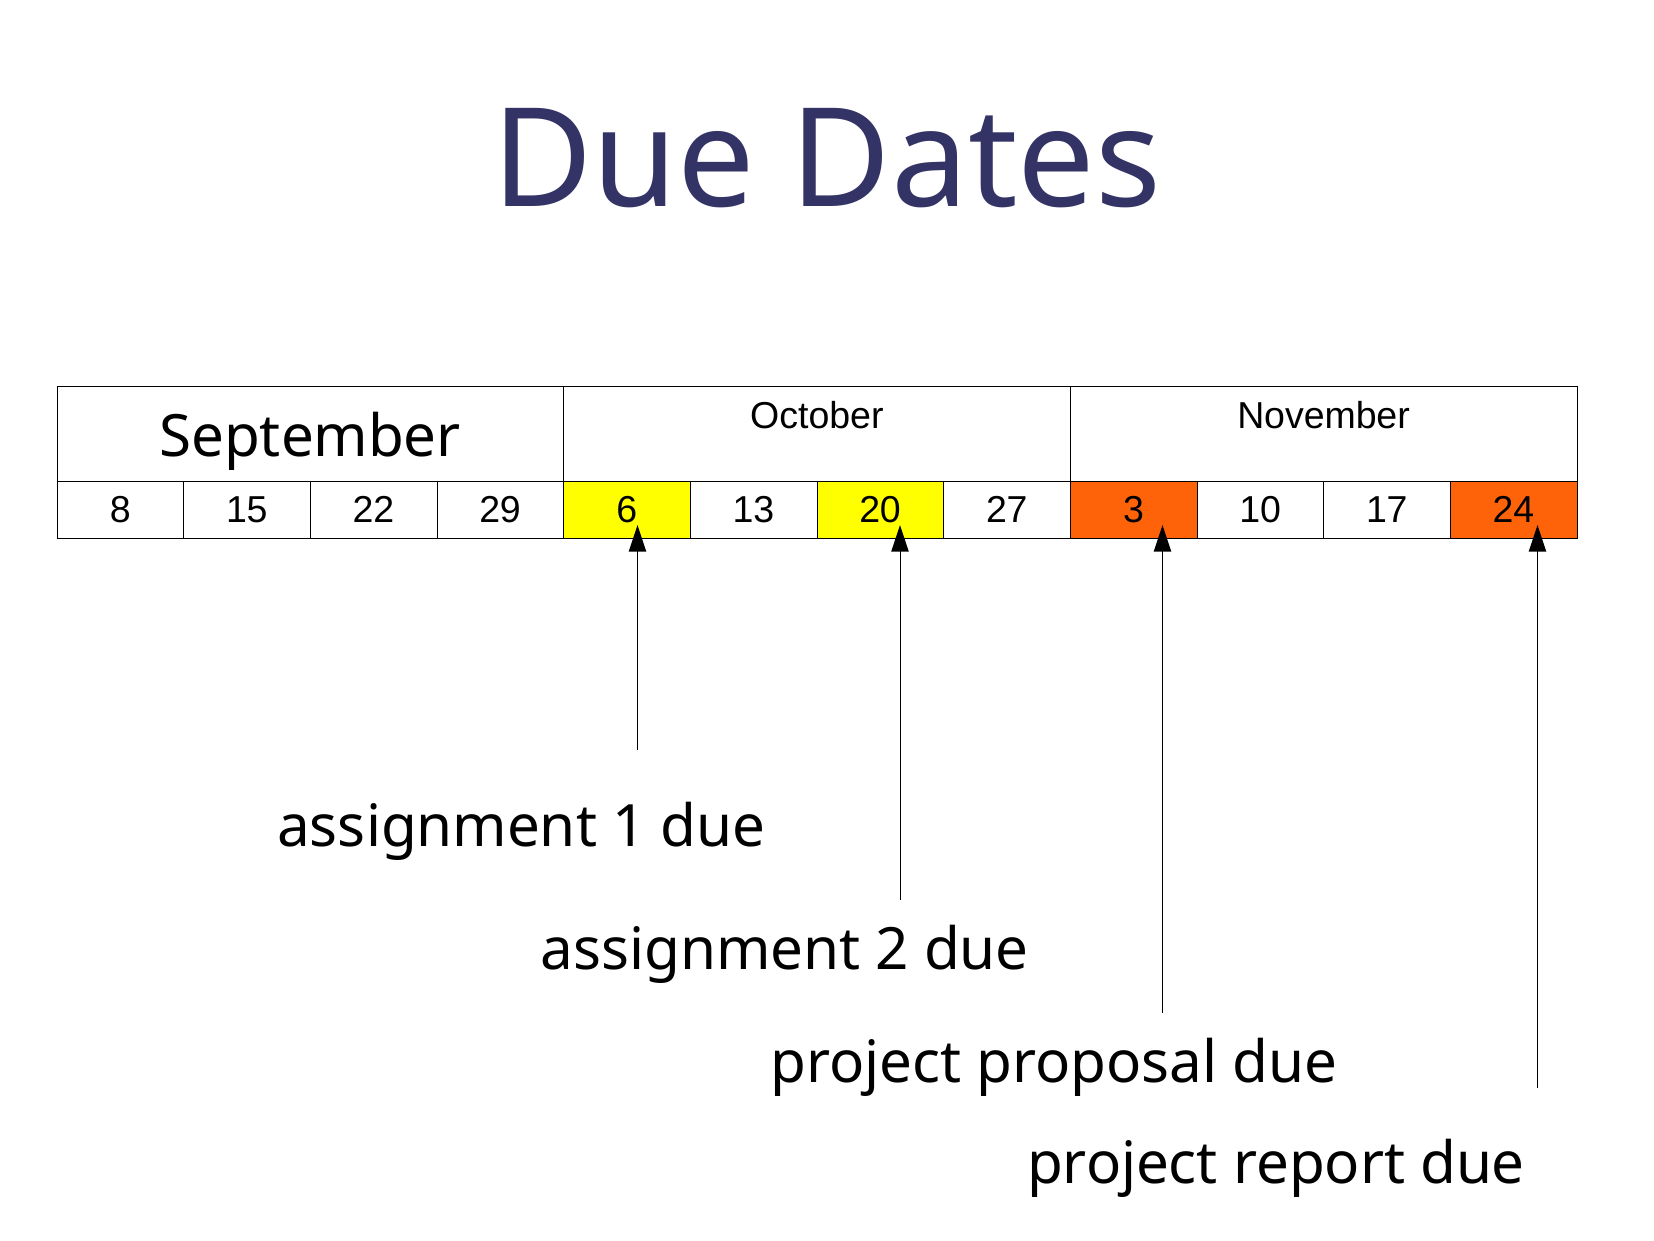

# Due Dates
| September | | | | October | | | | November | | | |
| --- | --- | --- | --- | --- | --- | --- | --- | --- | --- | --- | --- |
| 8 | 15 | 22 | 29 | 6 | 13 | 20 | 27 | 3 | 10 | 17 | 24 |
assignment 1 due
assignment 2 due
project proposal due
project report due